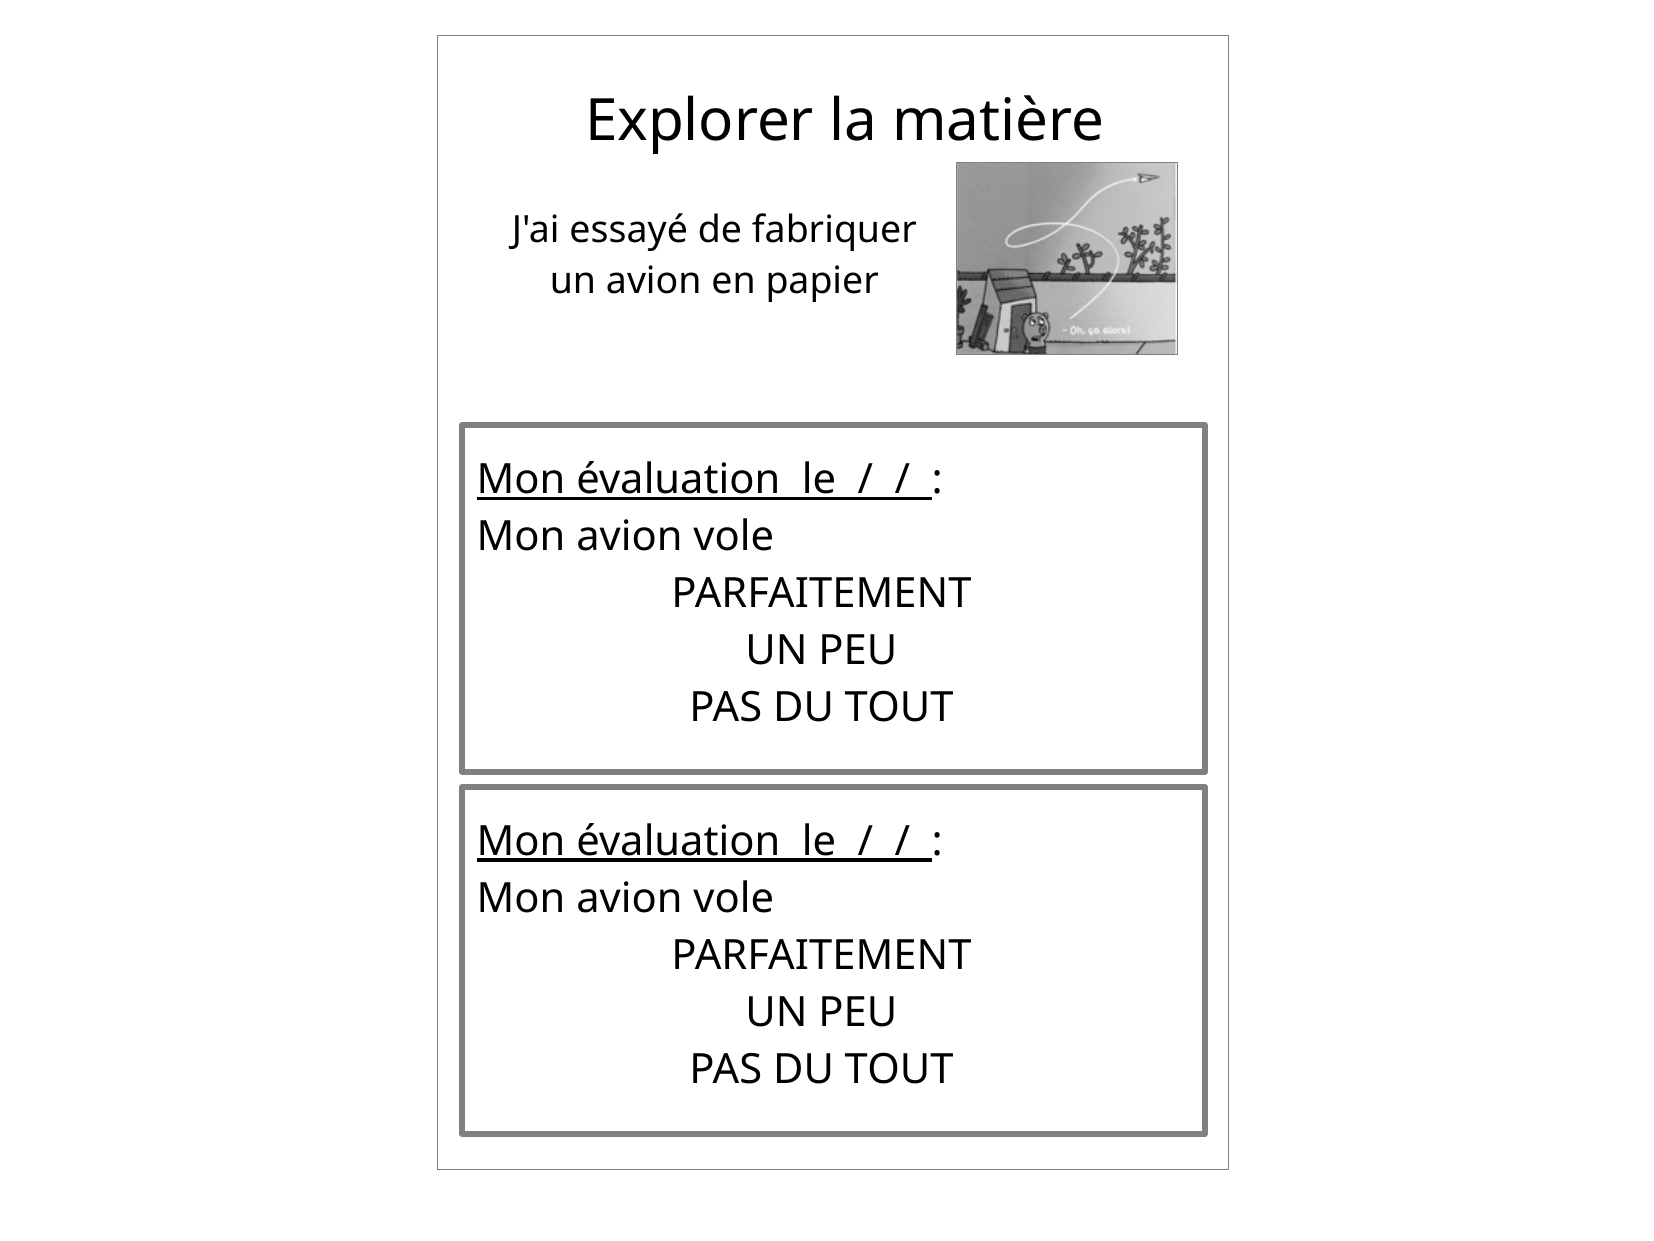

Explorer la matière
J'ai essayé de fabriquer
un avion en papier
Mon évaluation  le / / :
Mon avion vole
PARFAITEMENT
UN PEU
PAS DU TOUT
Mon évaluation  le / / :
Mon avion vole
PARFAITEMENT
UN PEU
PAS DU TOUT